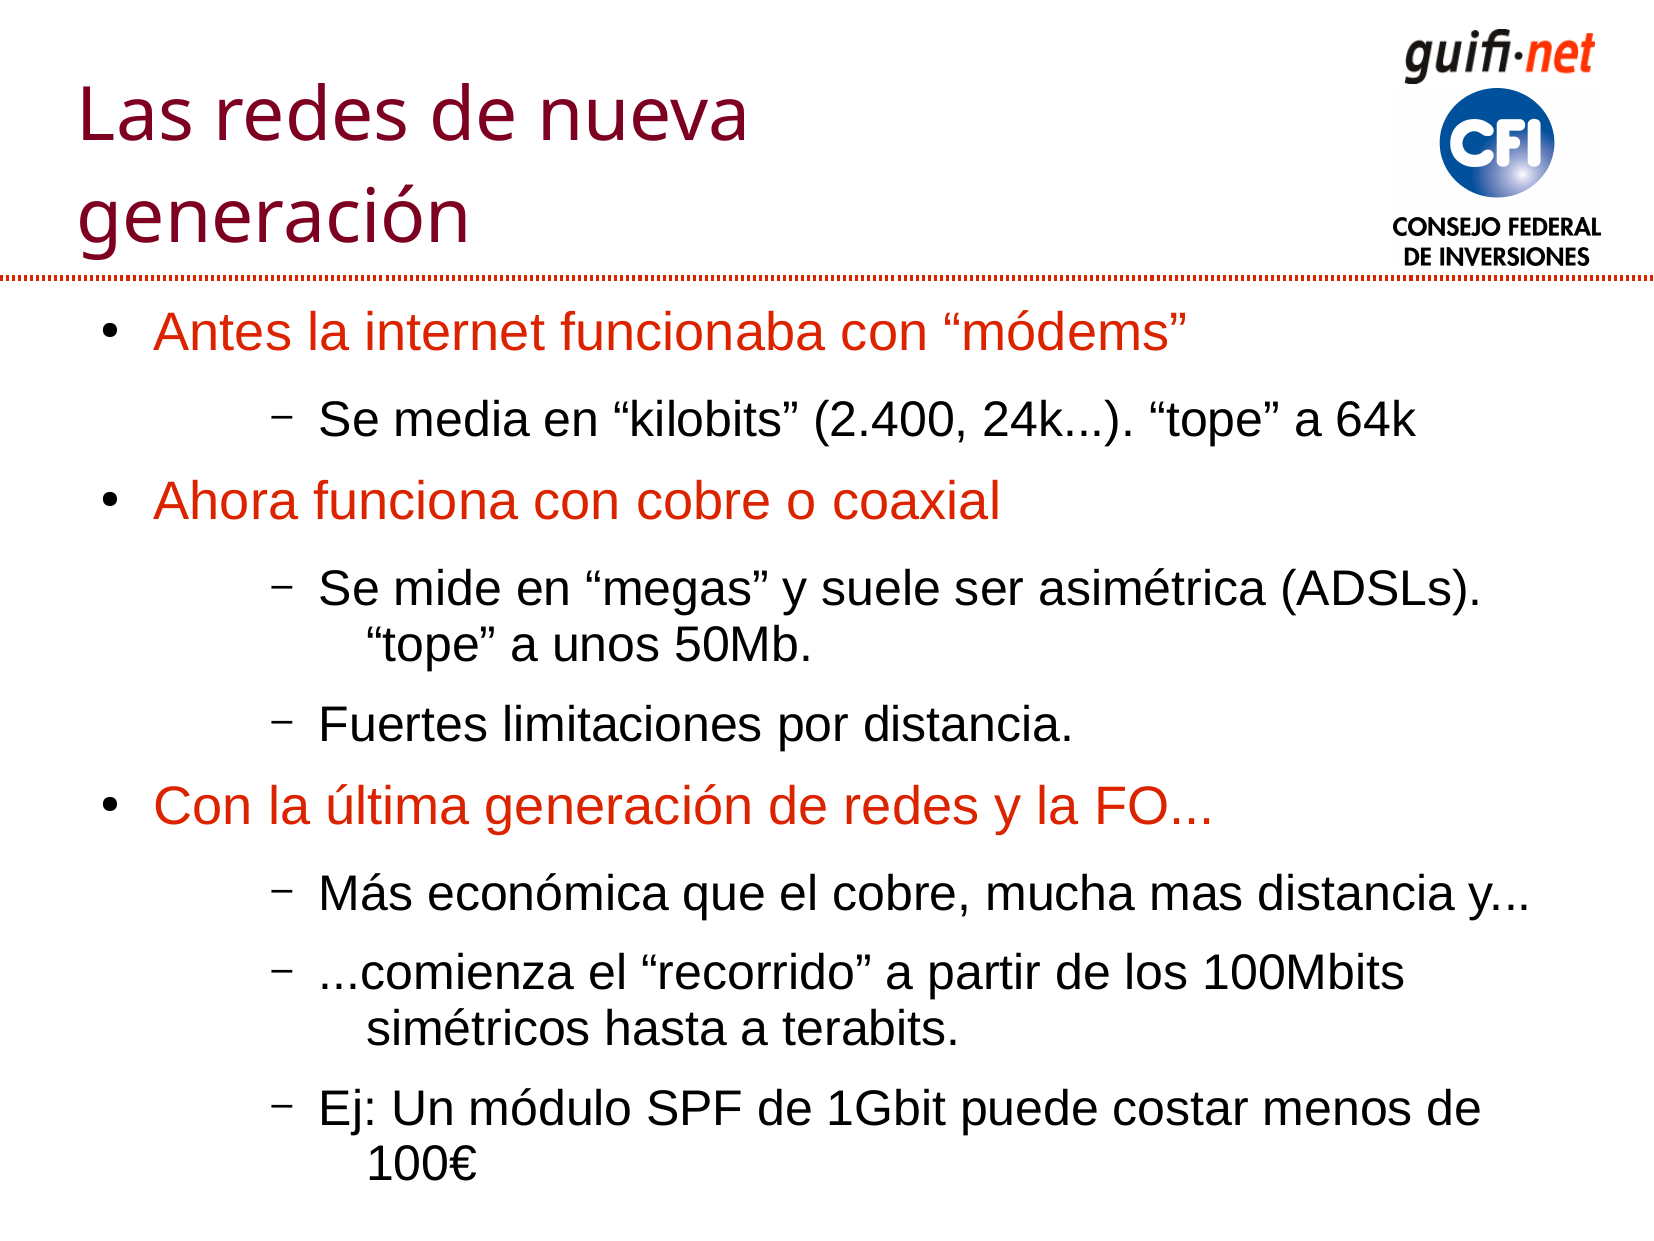

# Las redes de nueva generación
Antes la internet funcionaba con “módems”
Se media en “kilobits” (2.400, 24k...). “tope” a 64k
Ahora funciona con cobre o coaxial
Se mide en “megas” y suele ser asimétrica (ADSLs). “tope” a unos 50Mb.
Fuertes limitaciones por distancia.
Con la última generación de redes y la FO...
Más económica que el cobre, mucha mas distancia y...
...comienza el “recorrido” a partir de los 100Mbits simétricos hasta a terabits.
Ej: Un módulo SPF de 1Gbit puede costar menos de 100€